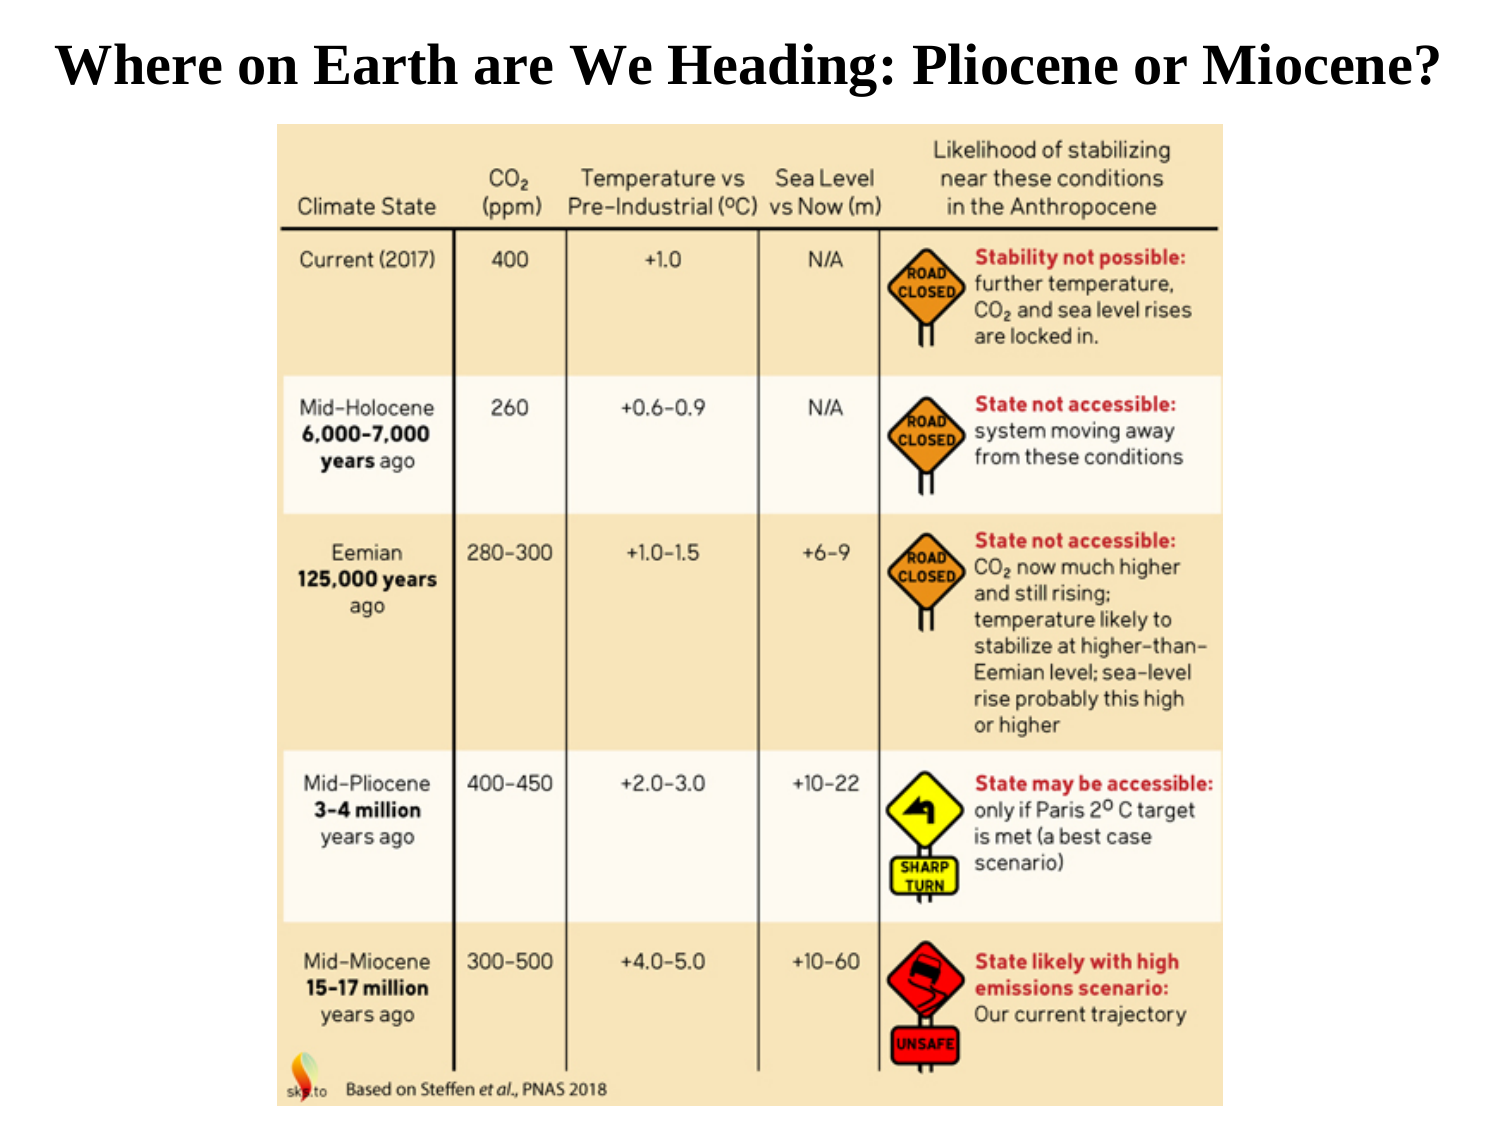

Where on Earth are We Heading: Pliocene or Miocene?
Mittleres Pliozän (vor 3-4 Millionen Jahren)
400-450 ppm
+2,0 – 3,0°C
+10 - 22 m
Mittleres Miozän (vor 3-4 Millionen Jahren)
300-500 ppm
+4,0 – 5,0°C
+10 - 60 m